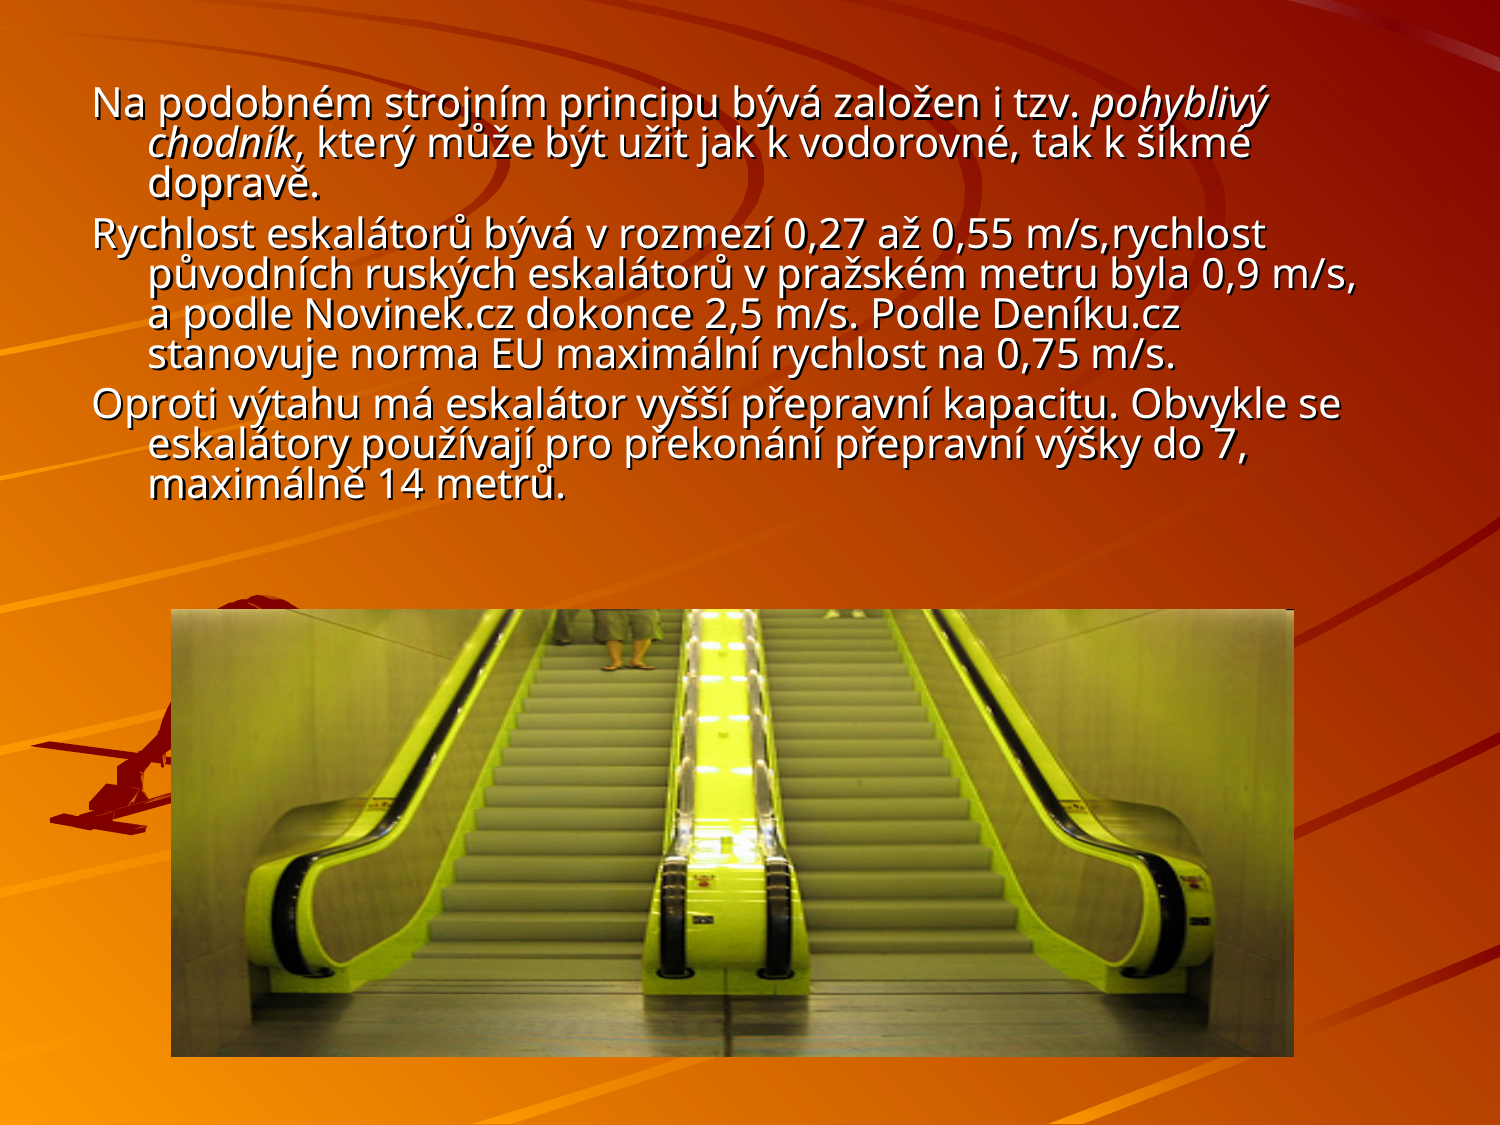

# Na podobném strojním principu bývá založen i tzv. pohyblivý chodník, který může být užit jak k vodorovné, tak k šikmé dopravě.
Rychlost eskalátorů bývá v rozmezí 0,27 až 0,55 m/s,rychlost původních ruských eskalátorů v pražském metru byla 0,9 m/s, a podle Novinek.cz dokonce 2,5 m/s. Podle Deníku.cz stanovuje norma EU maximální rychlost na 0,75 m/s.
Oproti výtahu má eskalátor vyšší přepravní kapacitu. Obvykle se eskalátory používají pro překonání přepravní výšky do 7, maximálně 14 metrů.